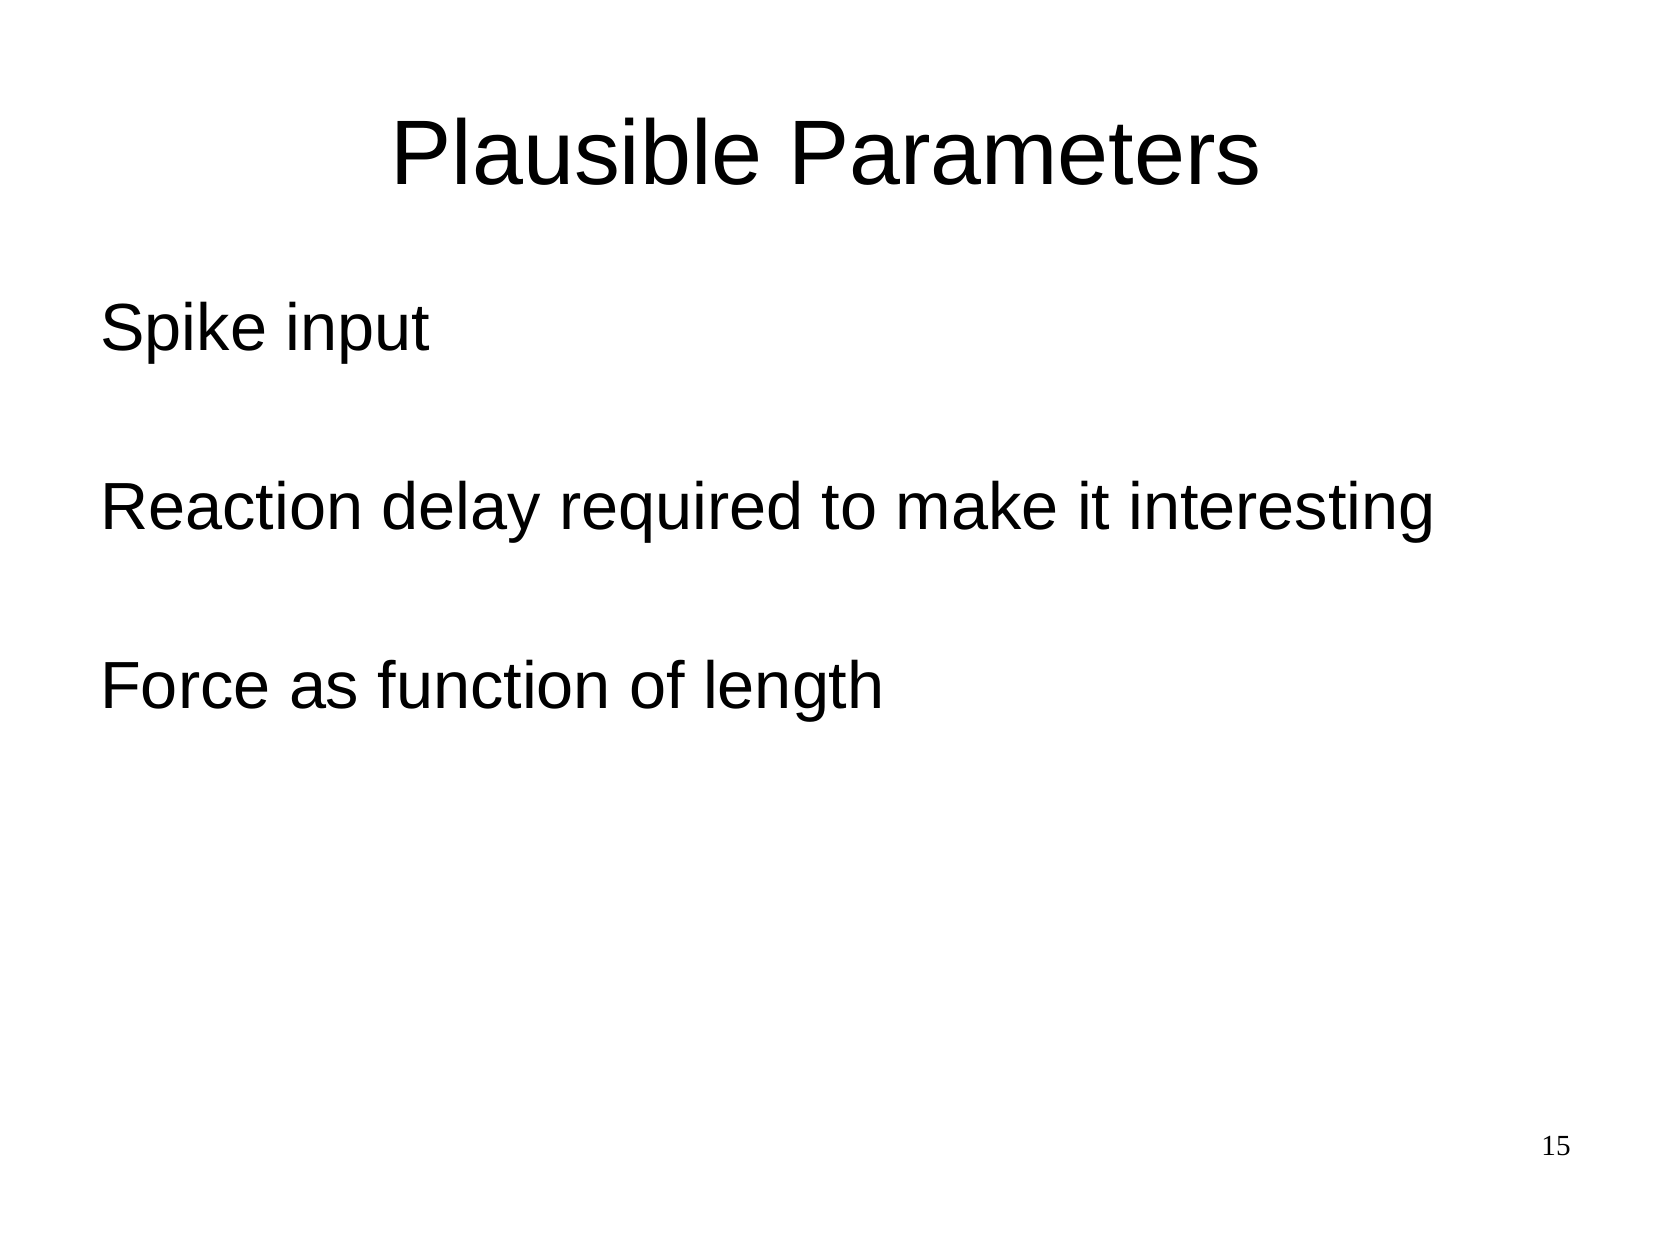

# Plausible Parameters
Spike input
Reaction delay required to make it interesting
Force as function of length
15